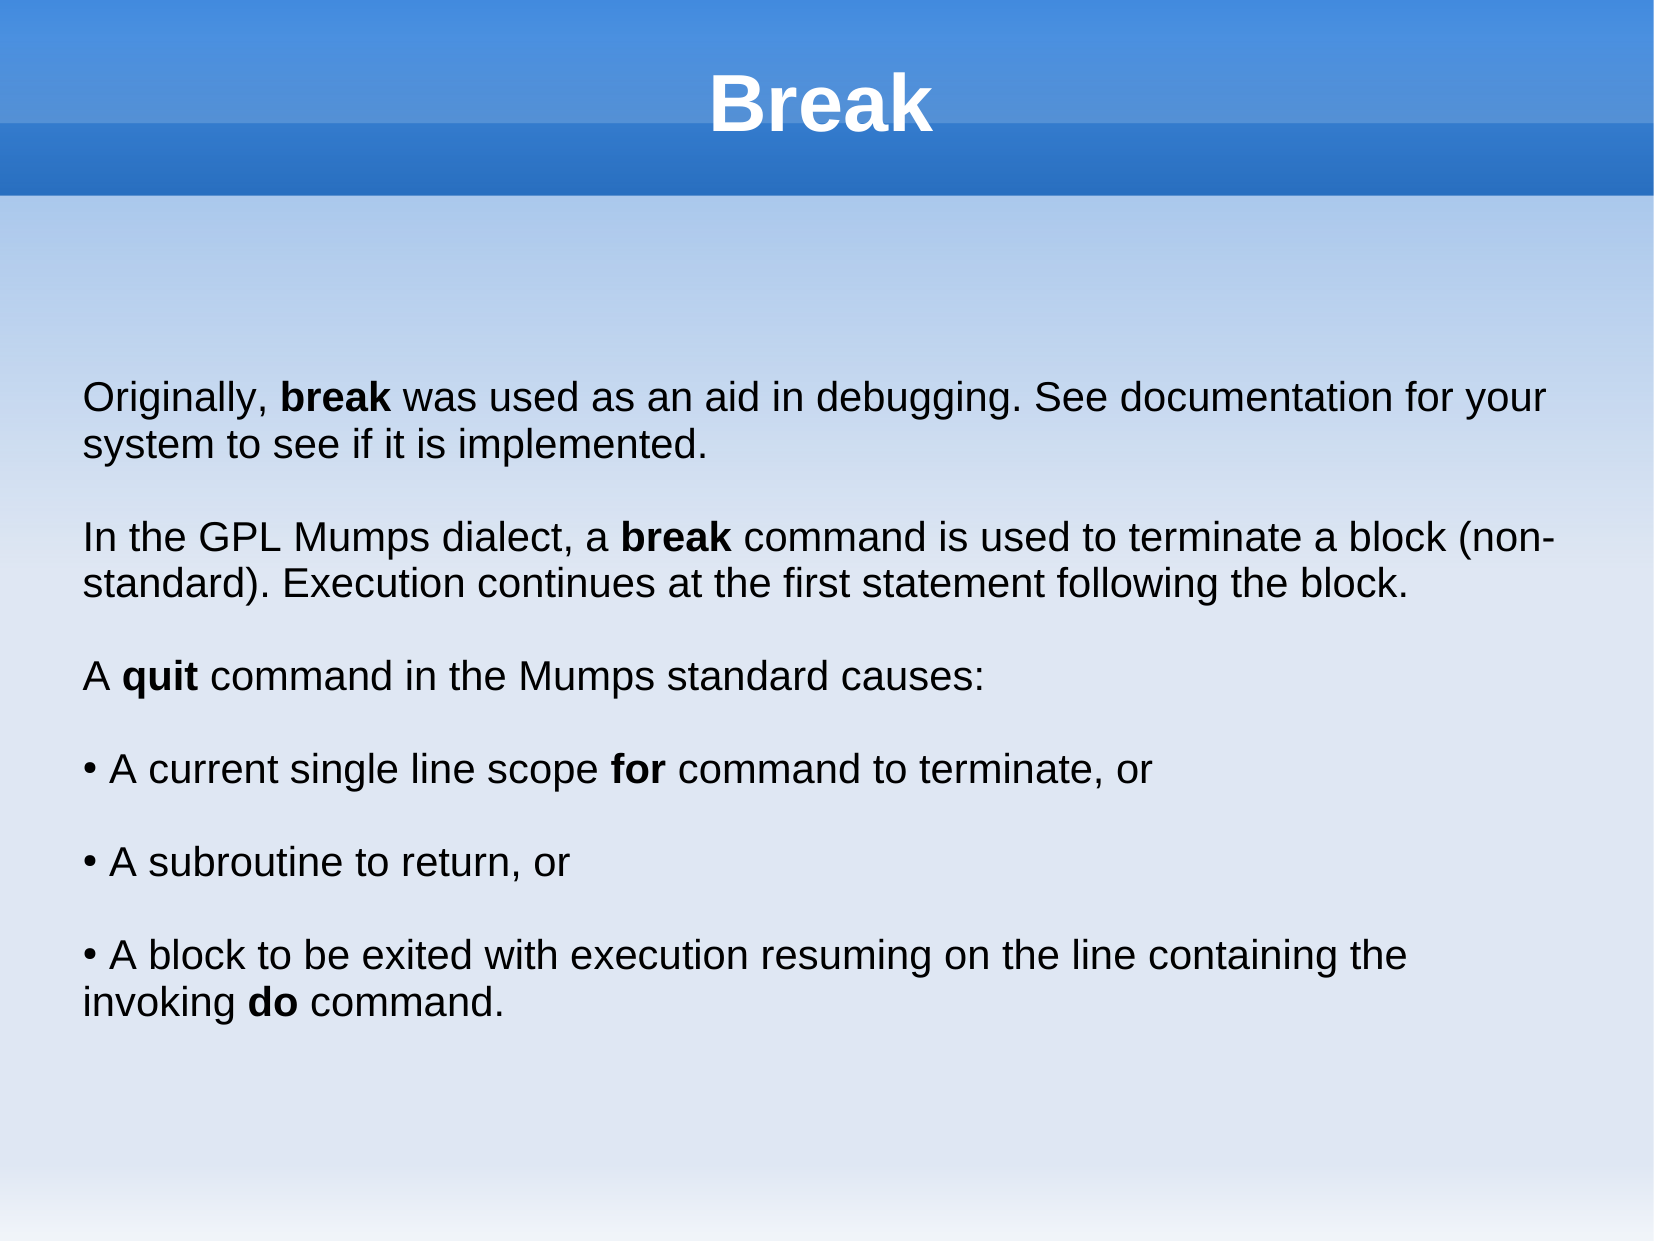

# Break
Originally, break was used as an aid in debugging. See documentation for your system to see if it is implemented.
In the GPL Mumps dialect, a break command is used to terminate a block (non-standard). Execution continues at the first statement following the block.
A quit command in the Mumps standard causes:
 A current single line scope for command to terminate, or
 A subroutine to return, or
 A block to be exited with execution resuming on the line containing the invoking do command.